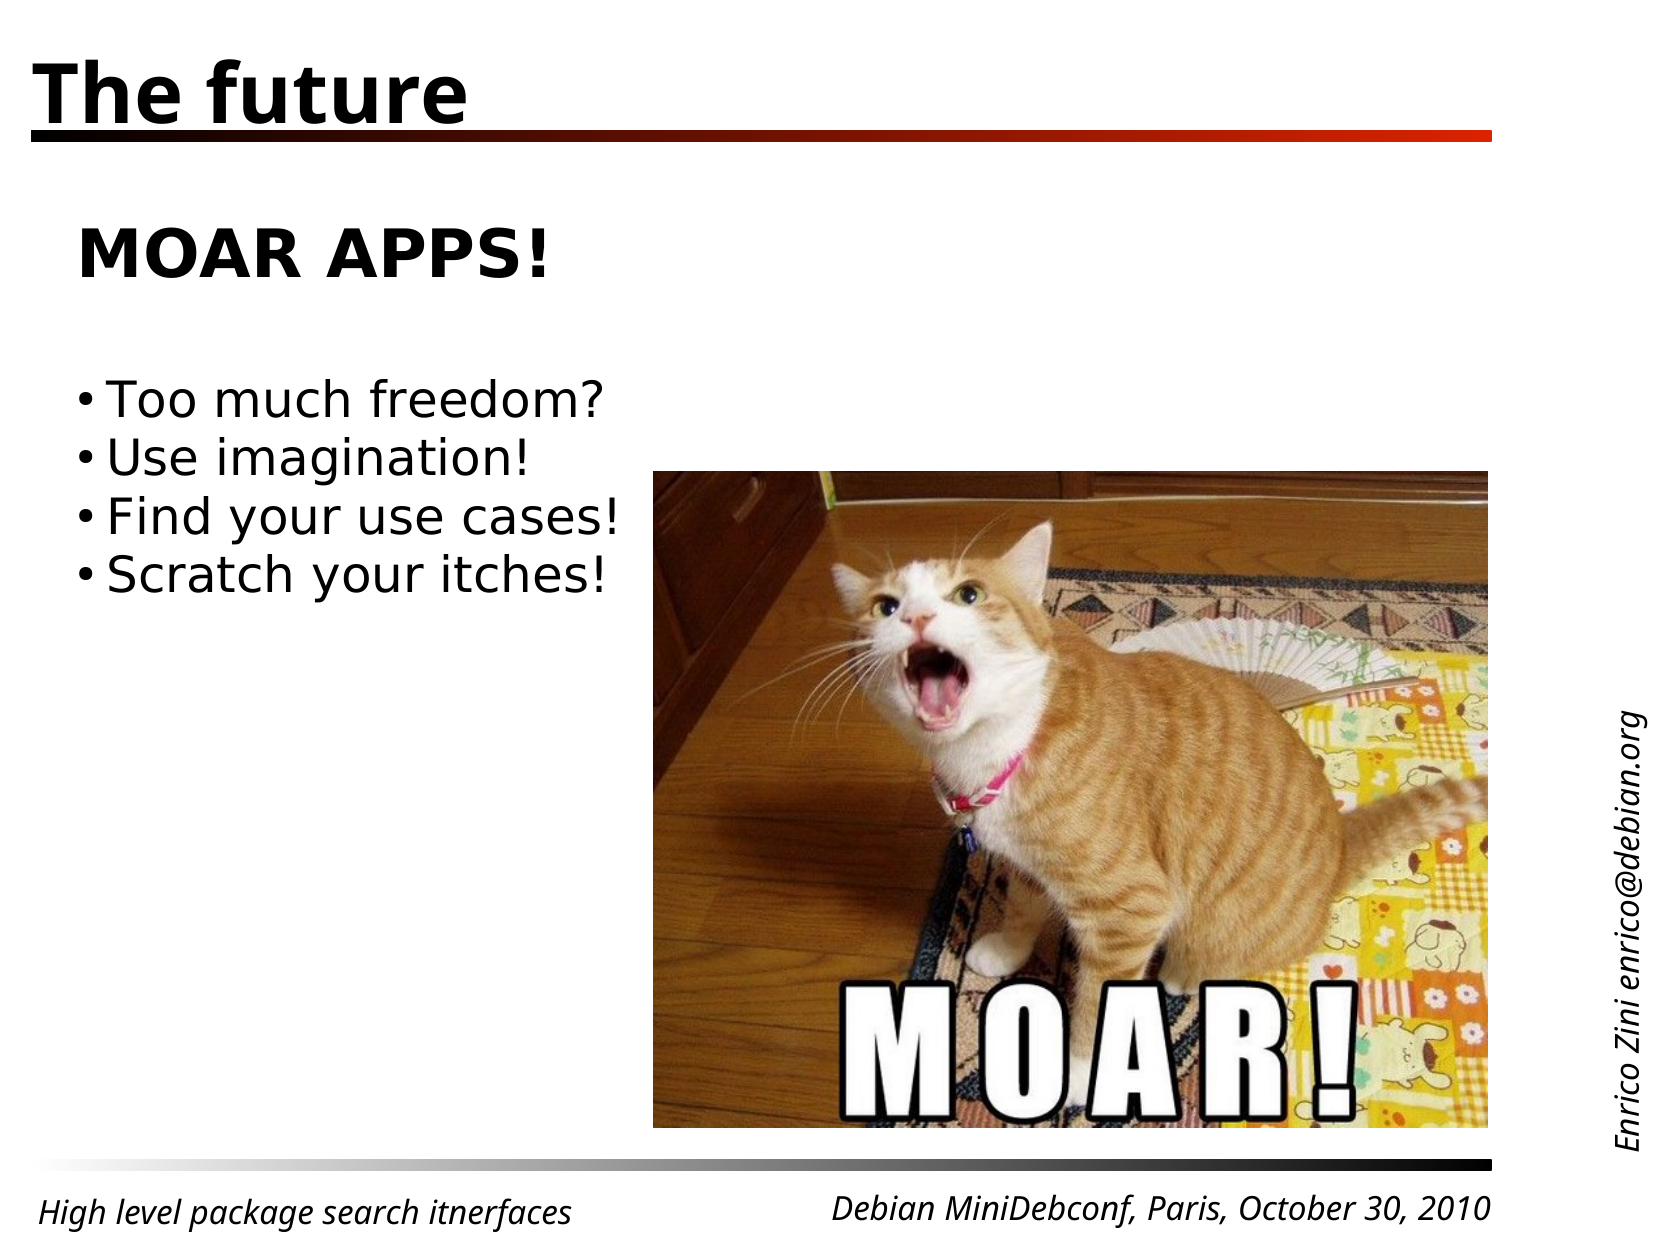

The future
MOAR APPS!
Too much freedom?
Use imagination!
Find your use cases!
Scratch your itches!